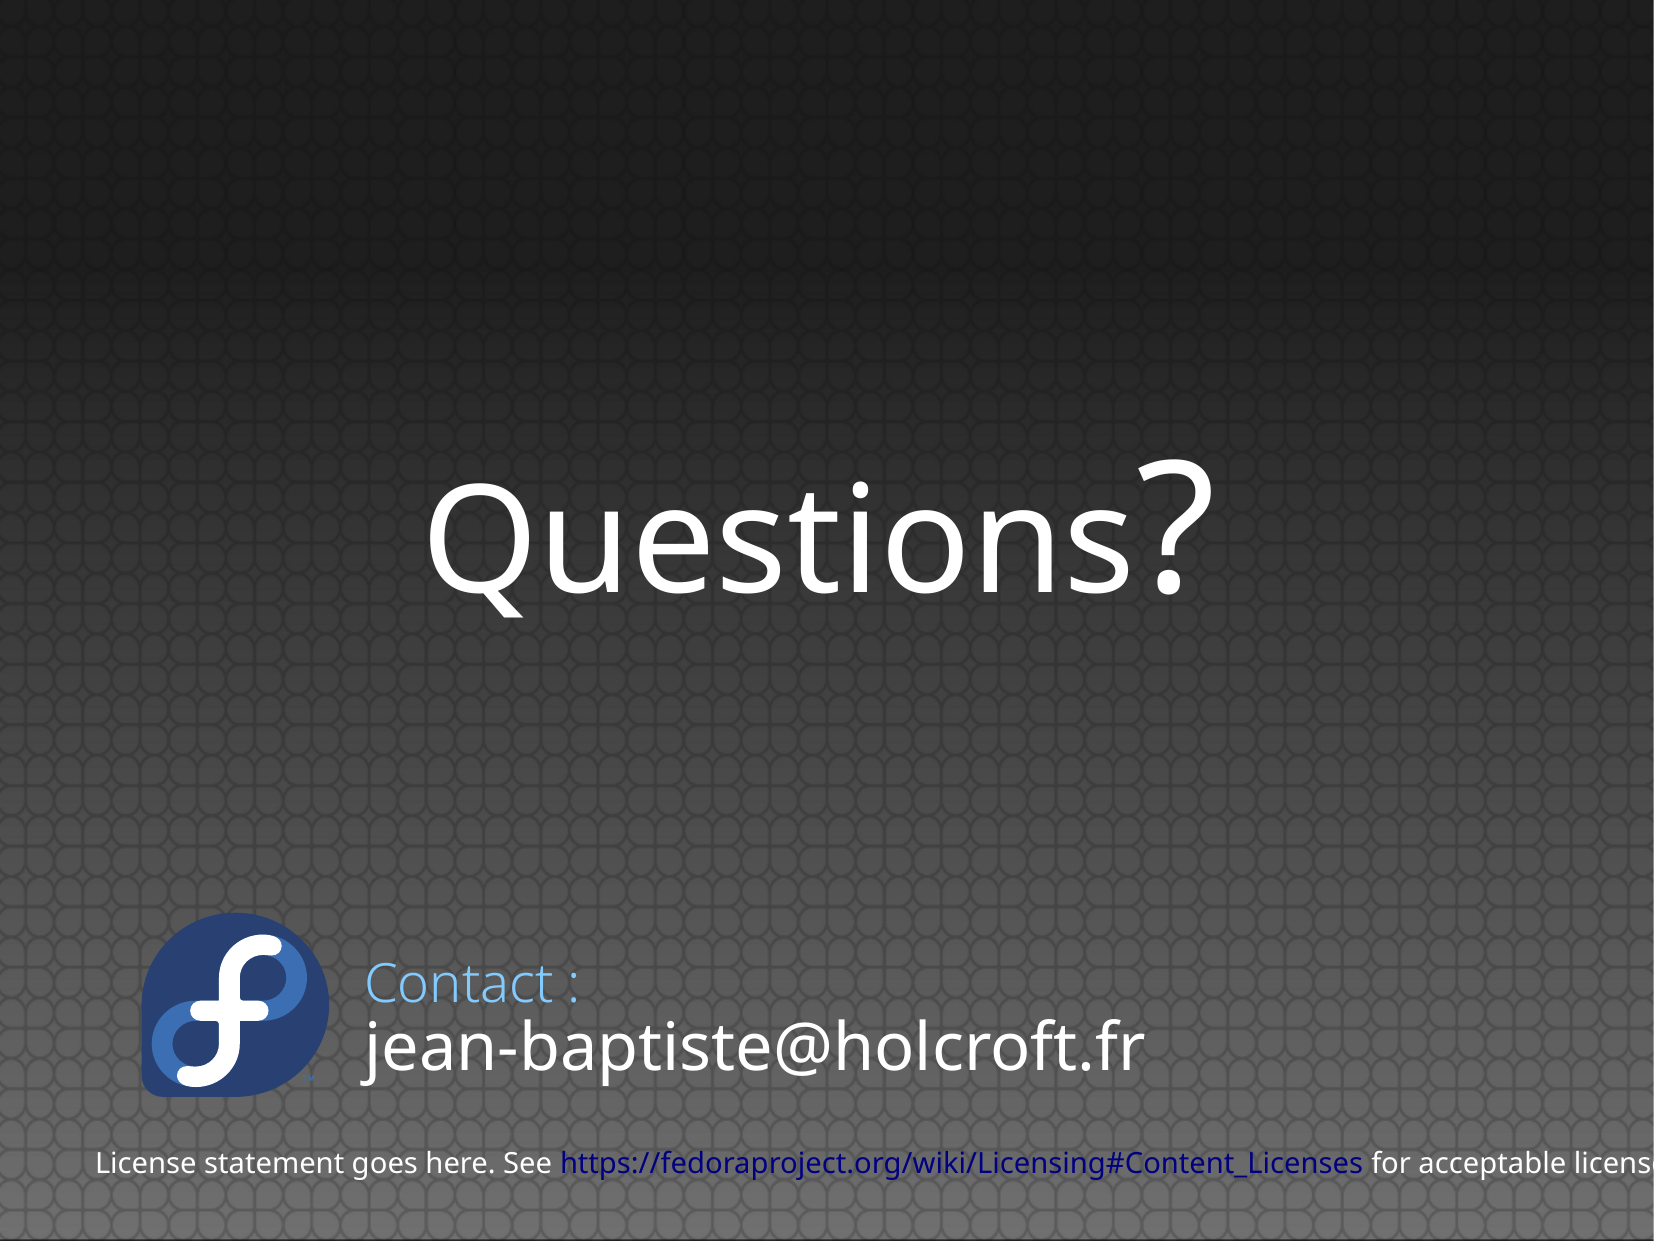

# Questions?
Contact :
jean-baptiste@holcroft.fr
License statement goes here. See https://fedoraproject.org/wiki/Licensing#Content_Licenses for acceptable licenses.